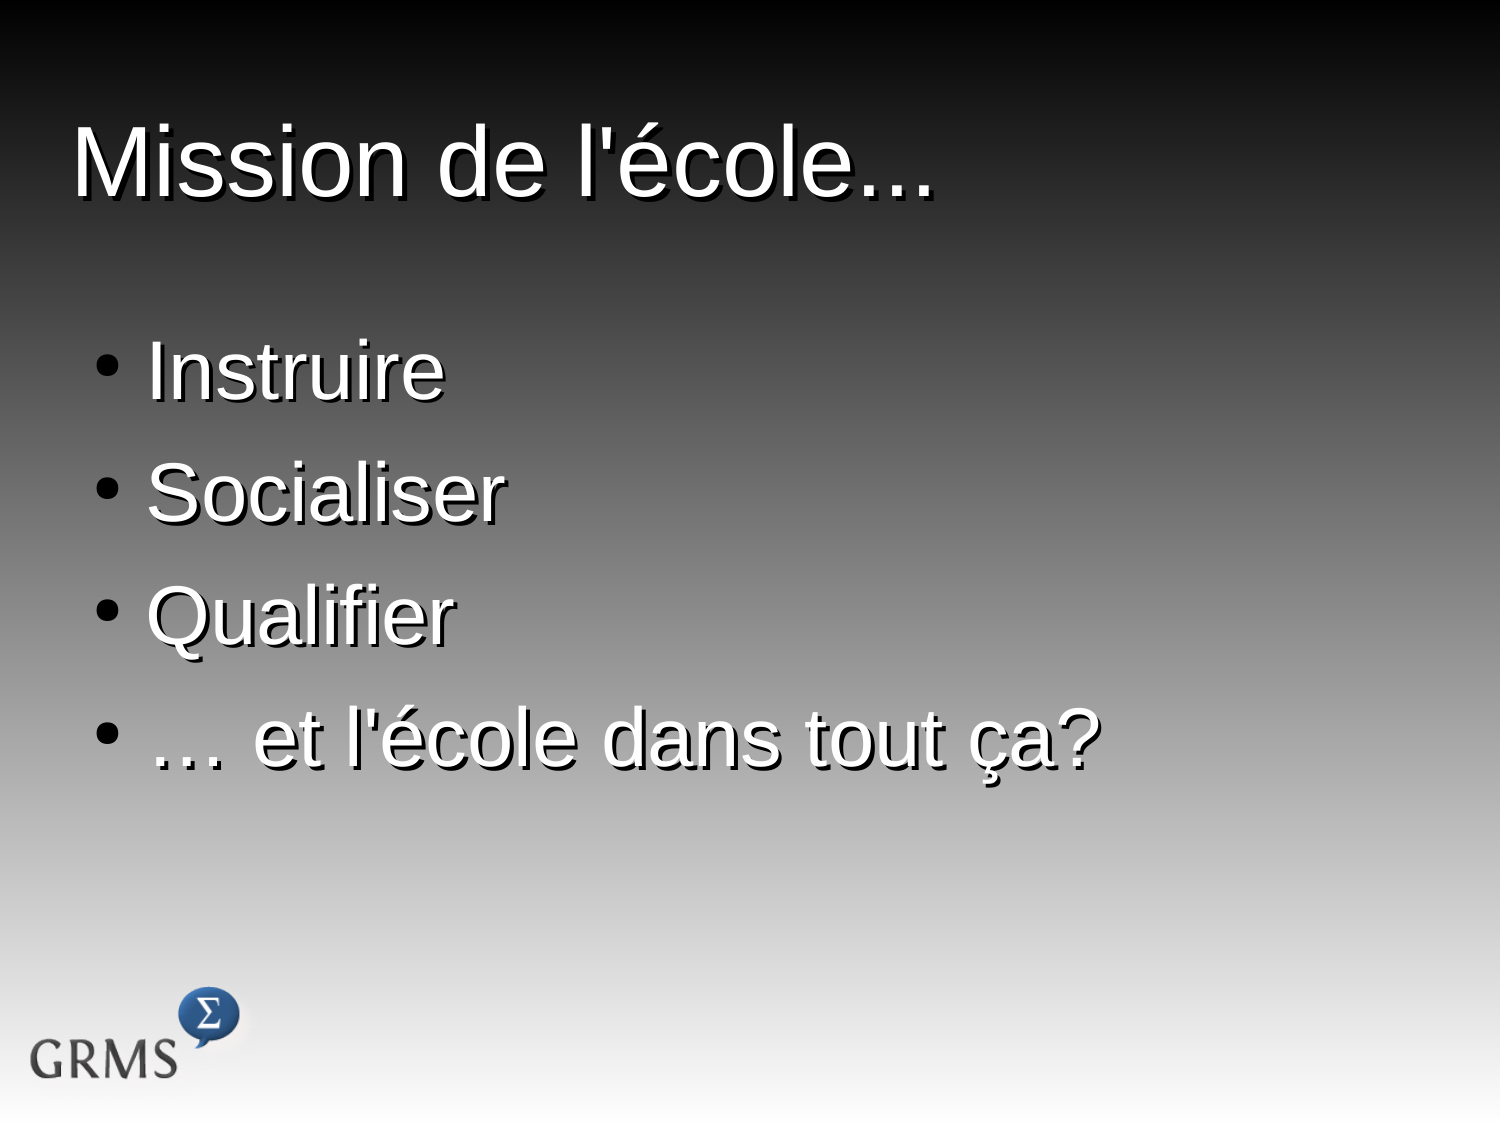

# Mission de l'école...
Instruire
Socialiser
Qualifier
… et l'école dans tout ça?